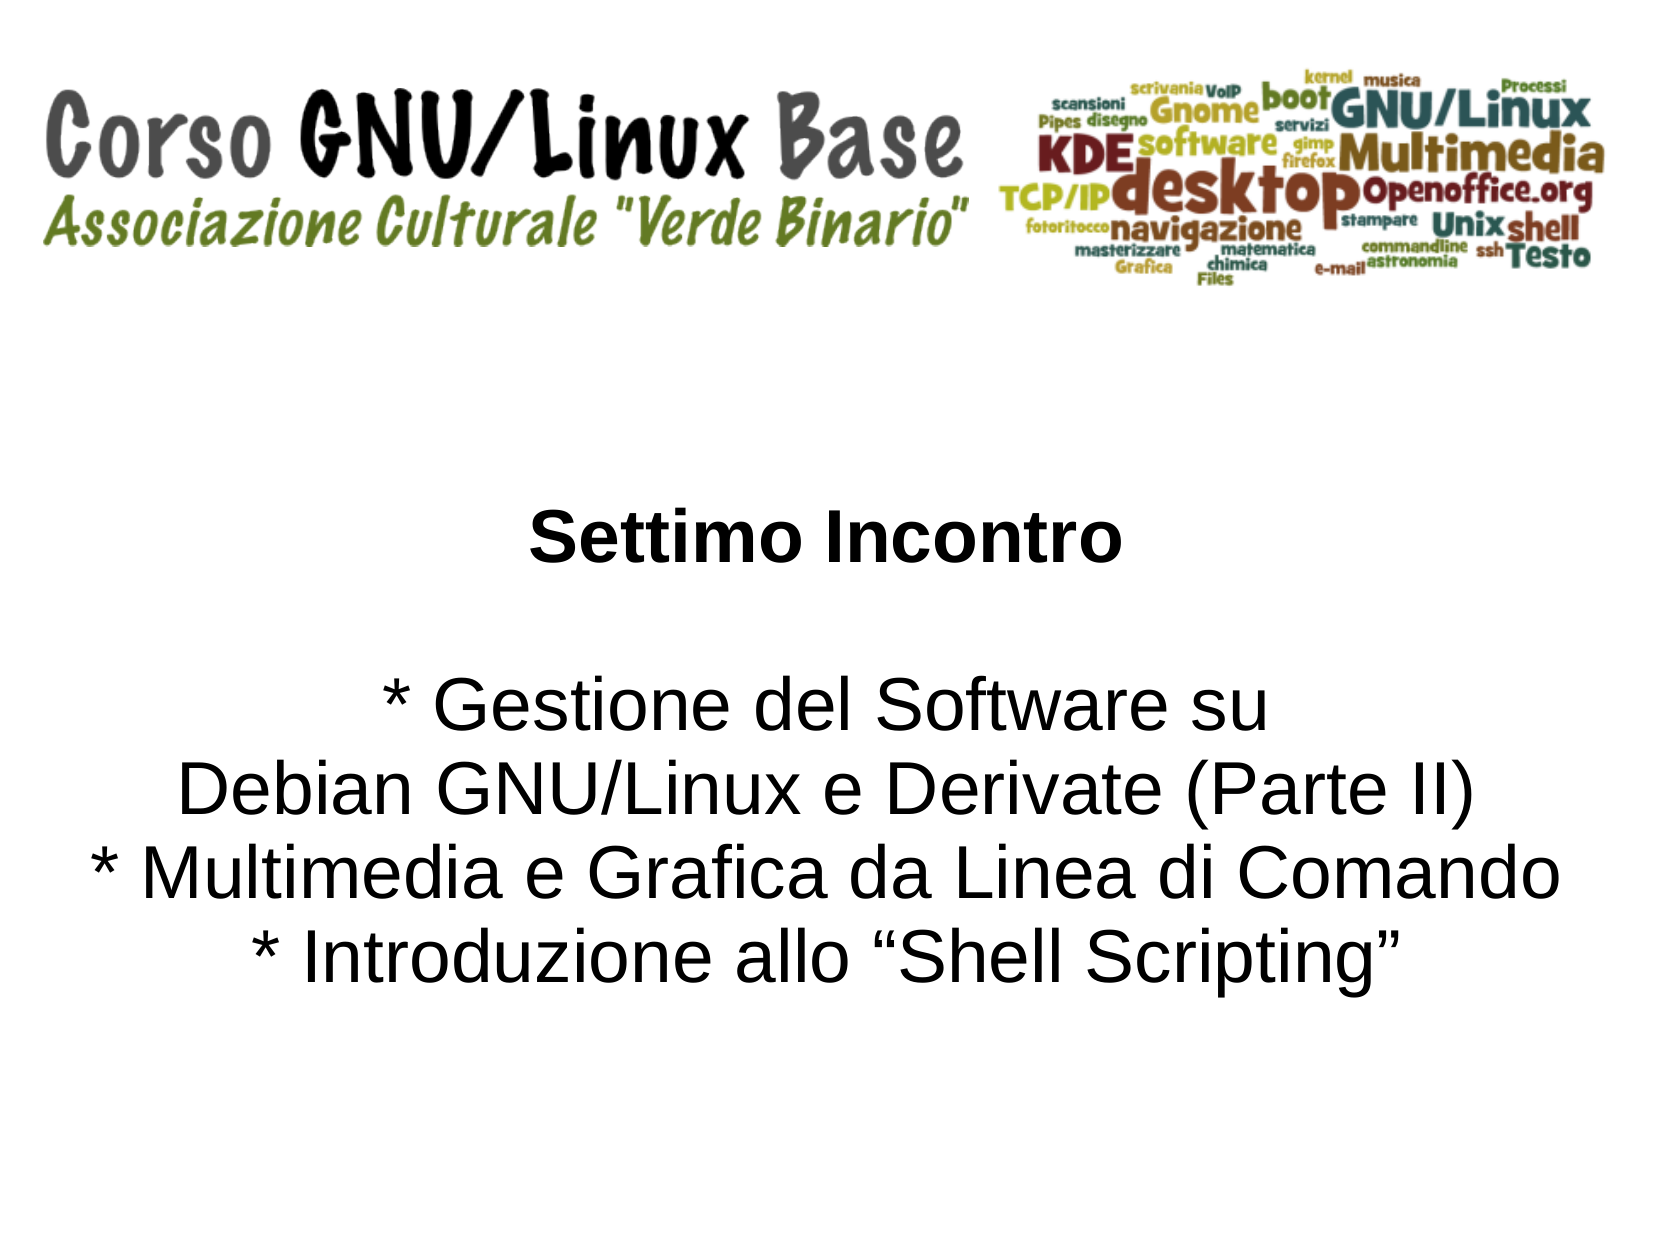

Settimo Incontro
* Gestione del Software su
Debian GNU/Linux e Derivate (Parte II)
* Multimedia e Grafica da Linea di Comando
* Introduzione allo “Shell Scripting”